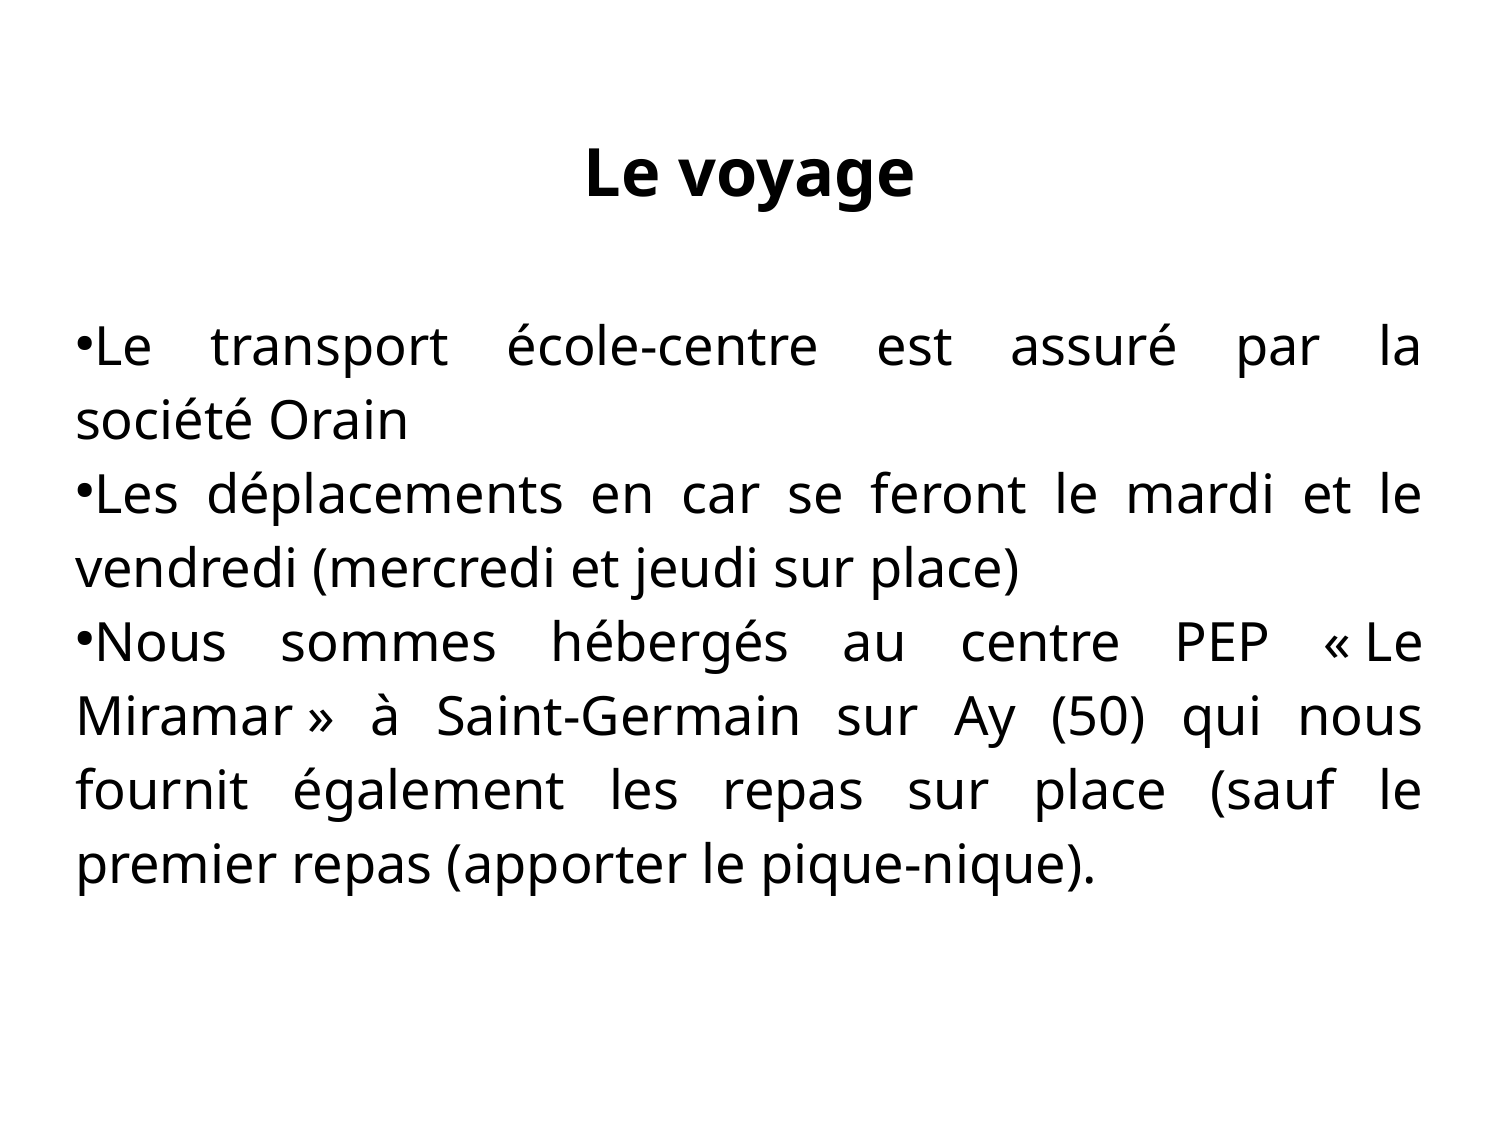

# Le voyage
Le transport école-centre est assuré par la société Orain
Les déplacements en car se feront le mardi et le vendredi (mercredi et jeudi sur place)
Nous sommes hébergés au centre PEP « Le Miramar » à Saint-Germain sur Ay (50) qui nous fournit également les repas sur place (sauf le premier repas (apporter le pique-nique).